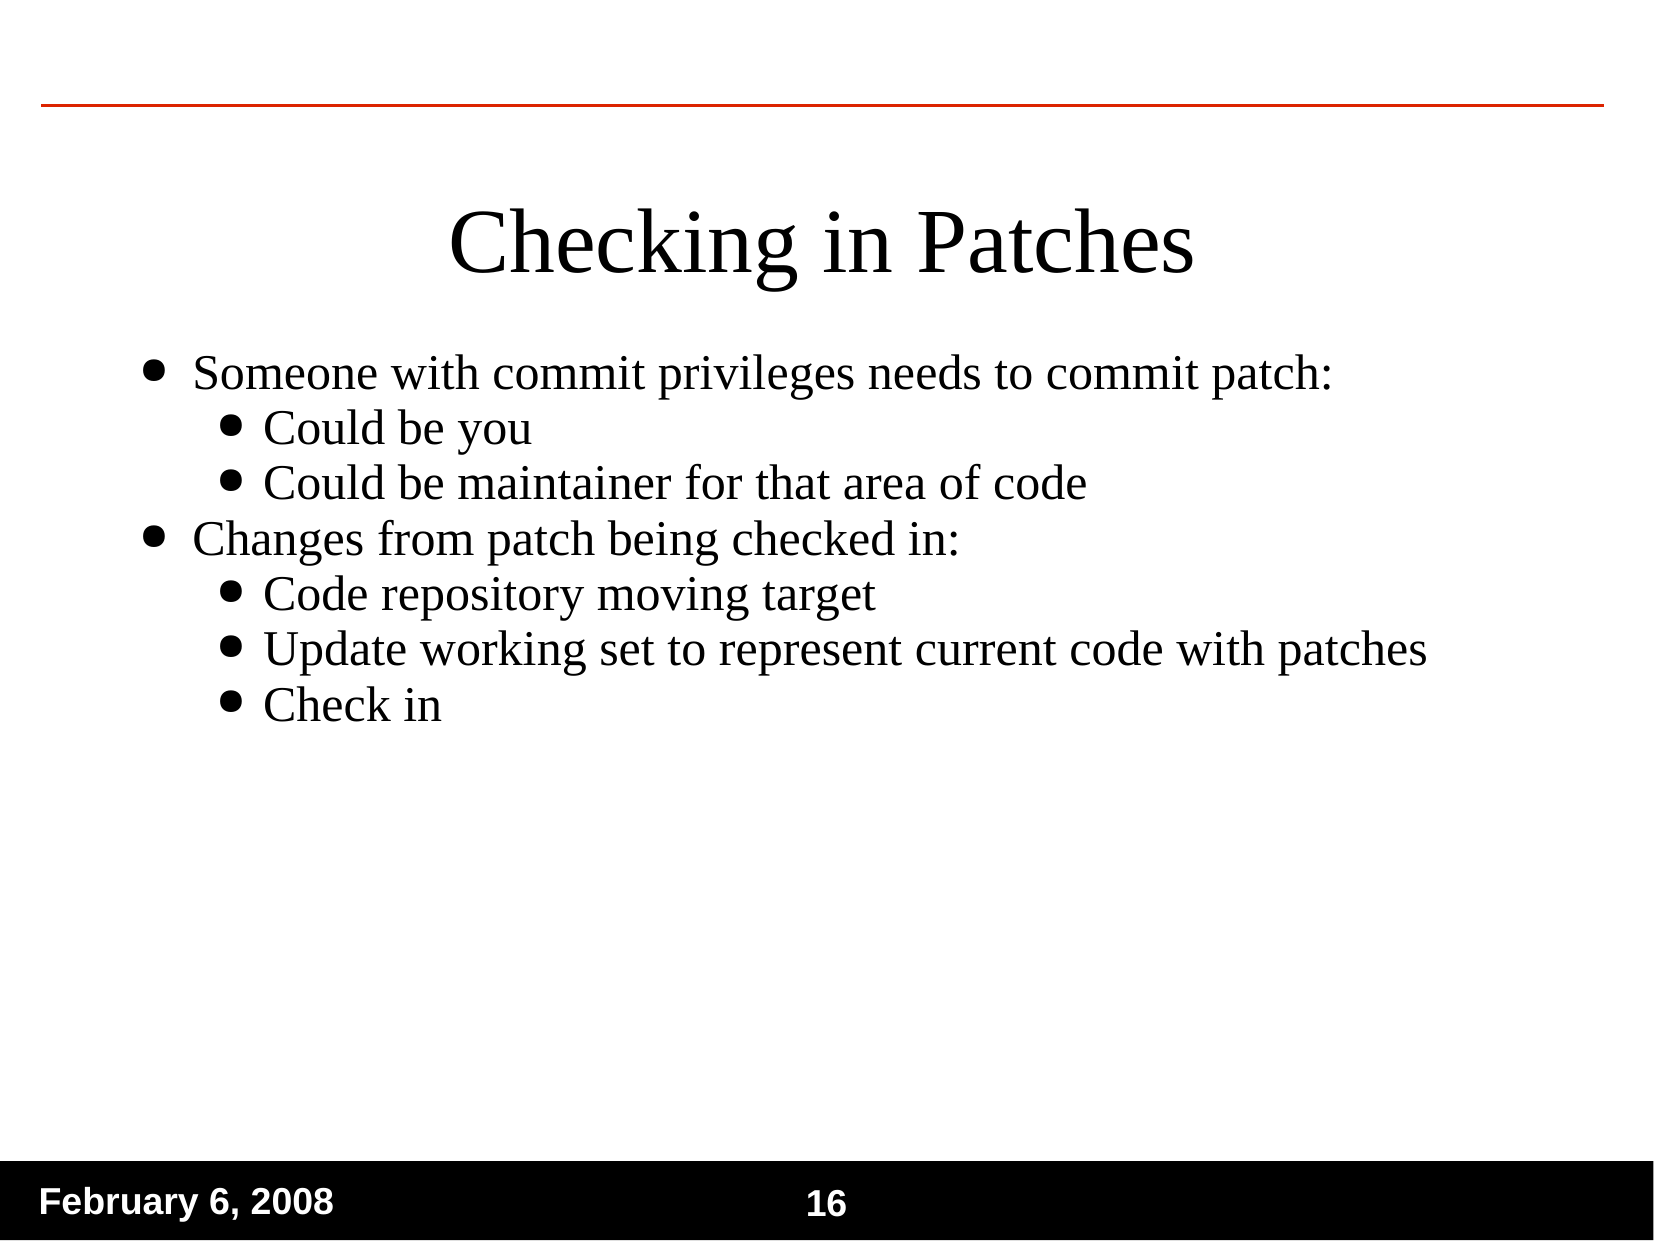

# Checking in Patches
Someone with commit privileges needs to commit patch:
Could be you
Could be maintainer for that area of code
Changes from patch being checked in:
Code repository moving target
Update working set to represent current code with patches
Check in